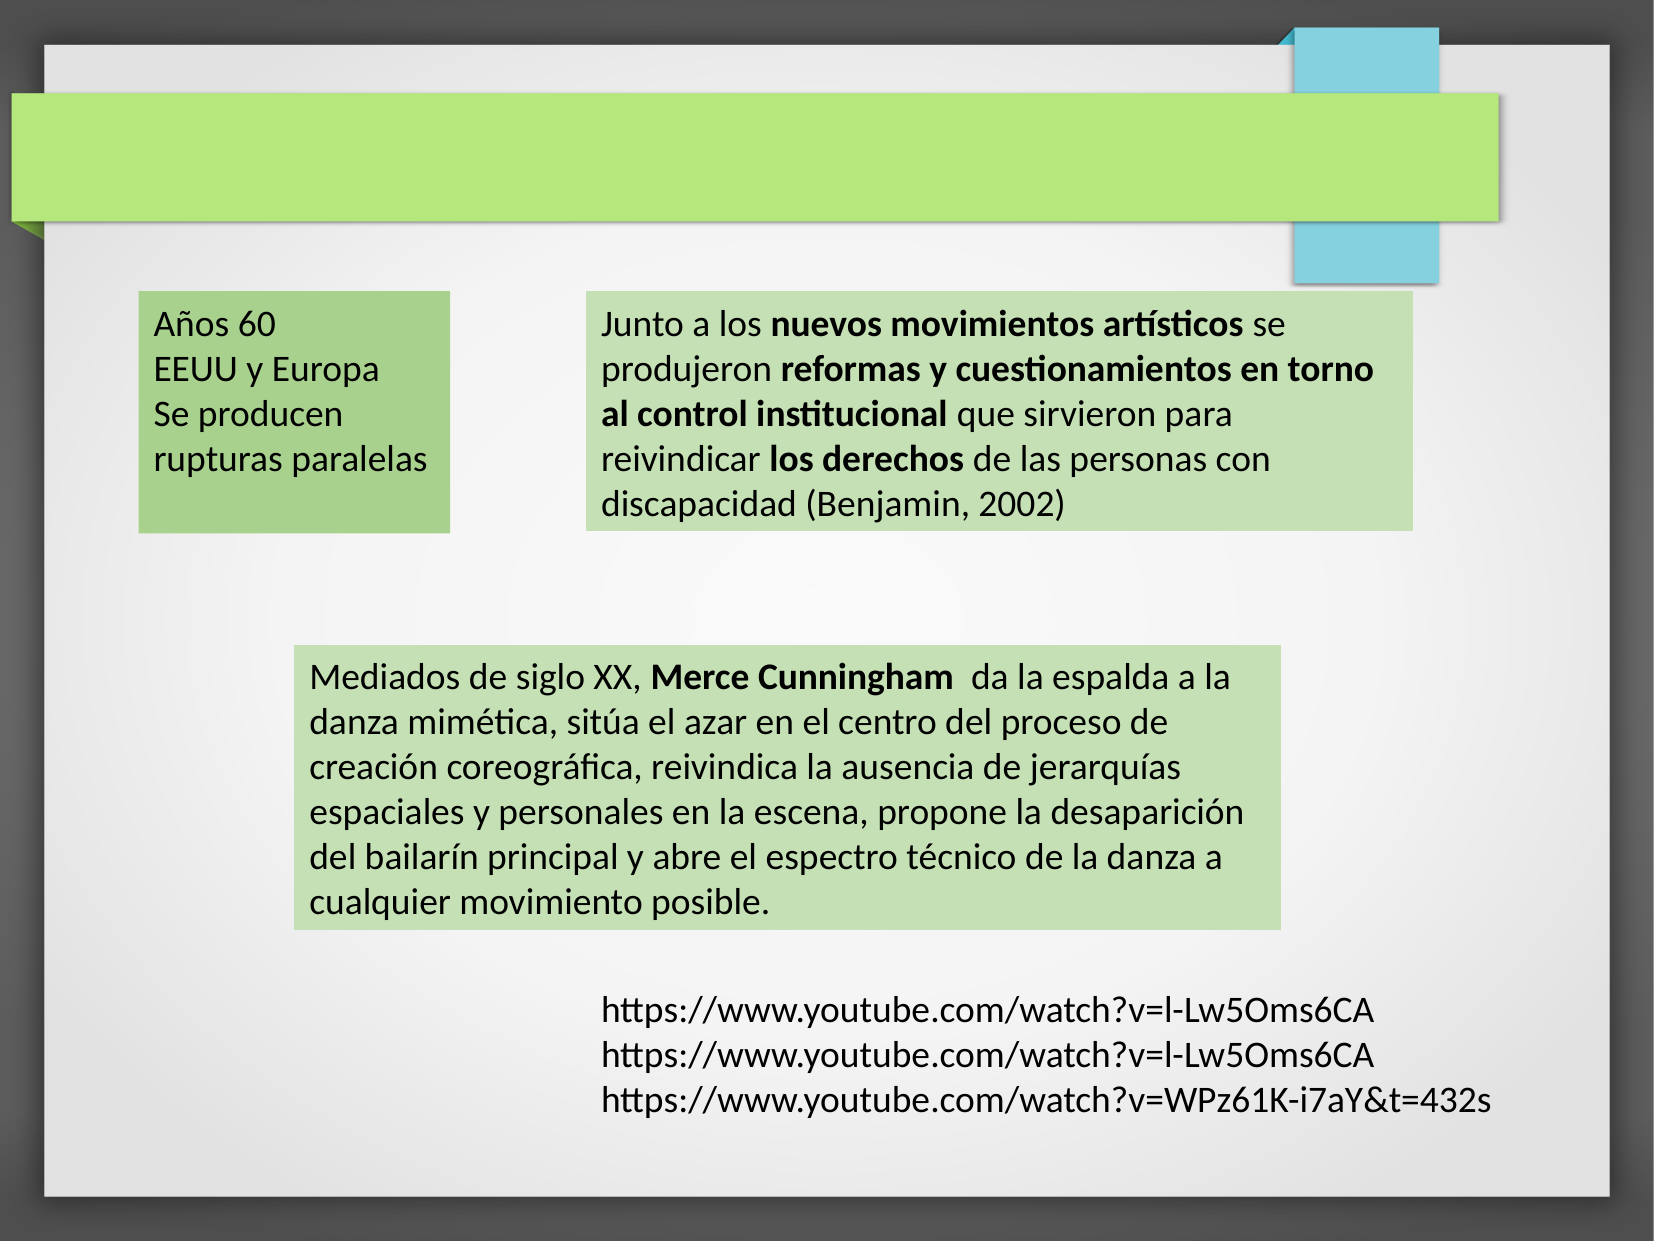

Años 60
EEUU y Europa
Se producen rupturas paralelas
Junto a los nuevos movimientos artísticos se produjeron reformas y cuestionamientos en torno al control institucional que sirvieron para reivindicar los derechos de las personas con discapacidad (Benjamin, 2002)
Mediados de siglo XX, Merce Cunningham da la espalda a la danza mimética, sitúa el azar en el centro del proceso de creación coreográfica, reivindica la ausencia de jerarquías espaciales y personales en la escena, propone la desaparición del bailarín principal y abre el espectro técnico de la danza a cualquier movimiento posible.
https://www.youtube.com/watch?v=l-Lw5Oms6CA
https://www.youtube.com/watch?v=l-Lw5Oms6CA
https://www.youtube.com/watch?v=WPz61K-i7aY&t=432s